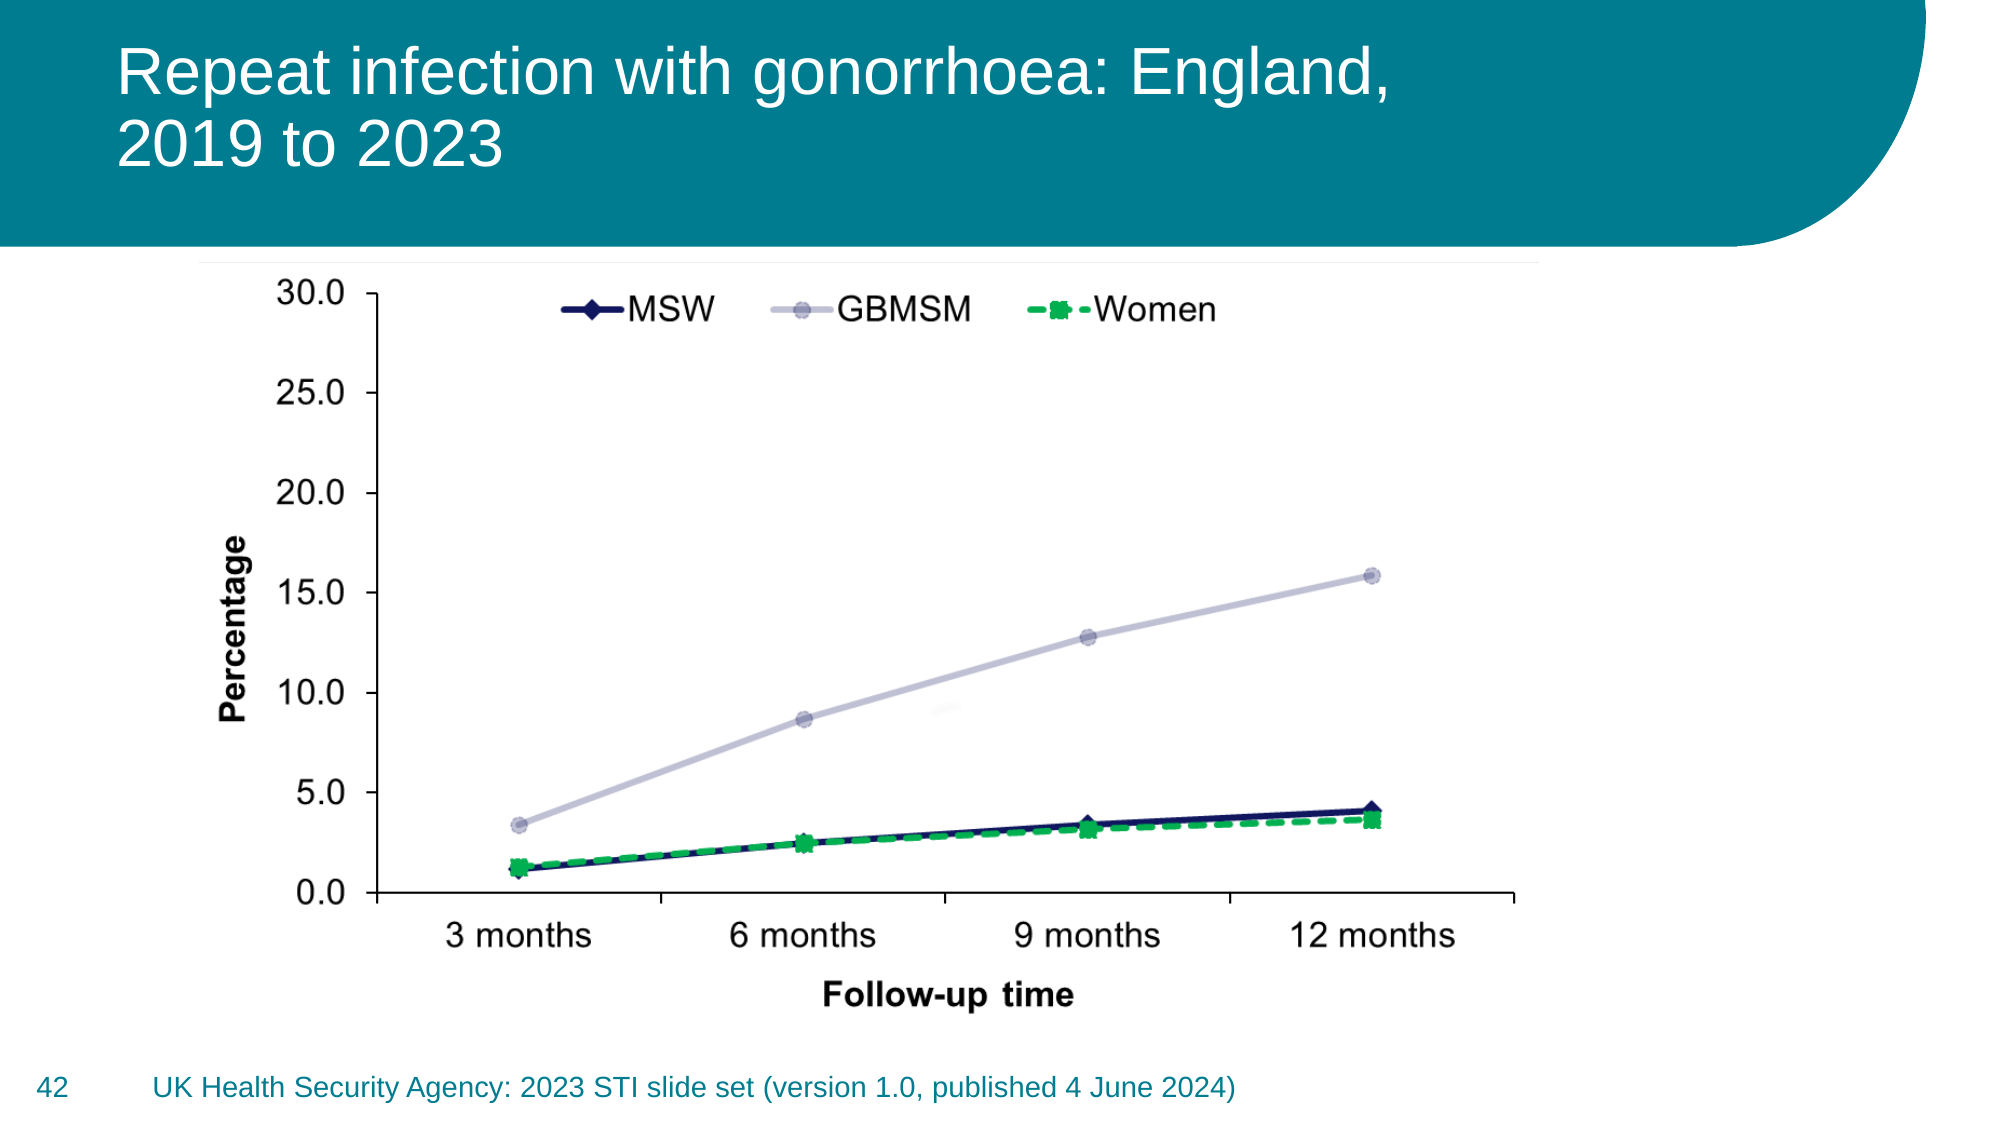

# Repeat infection with gonorrhoea: England, 2019 to 2023
42
UK Health Security Agency: 2023 STI slide set (version 1.0, published 4 June 2024)